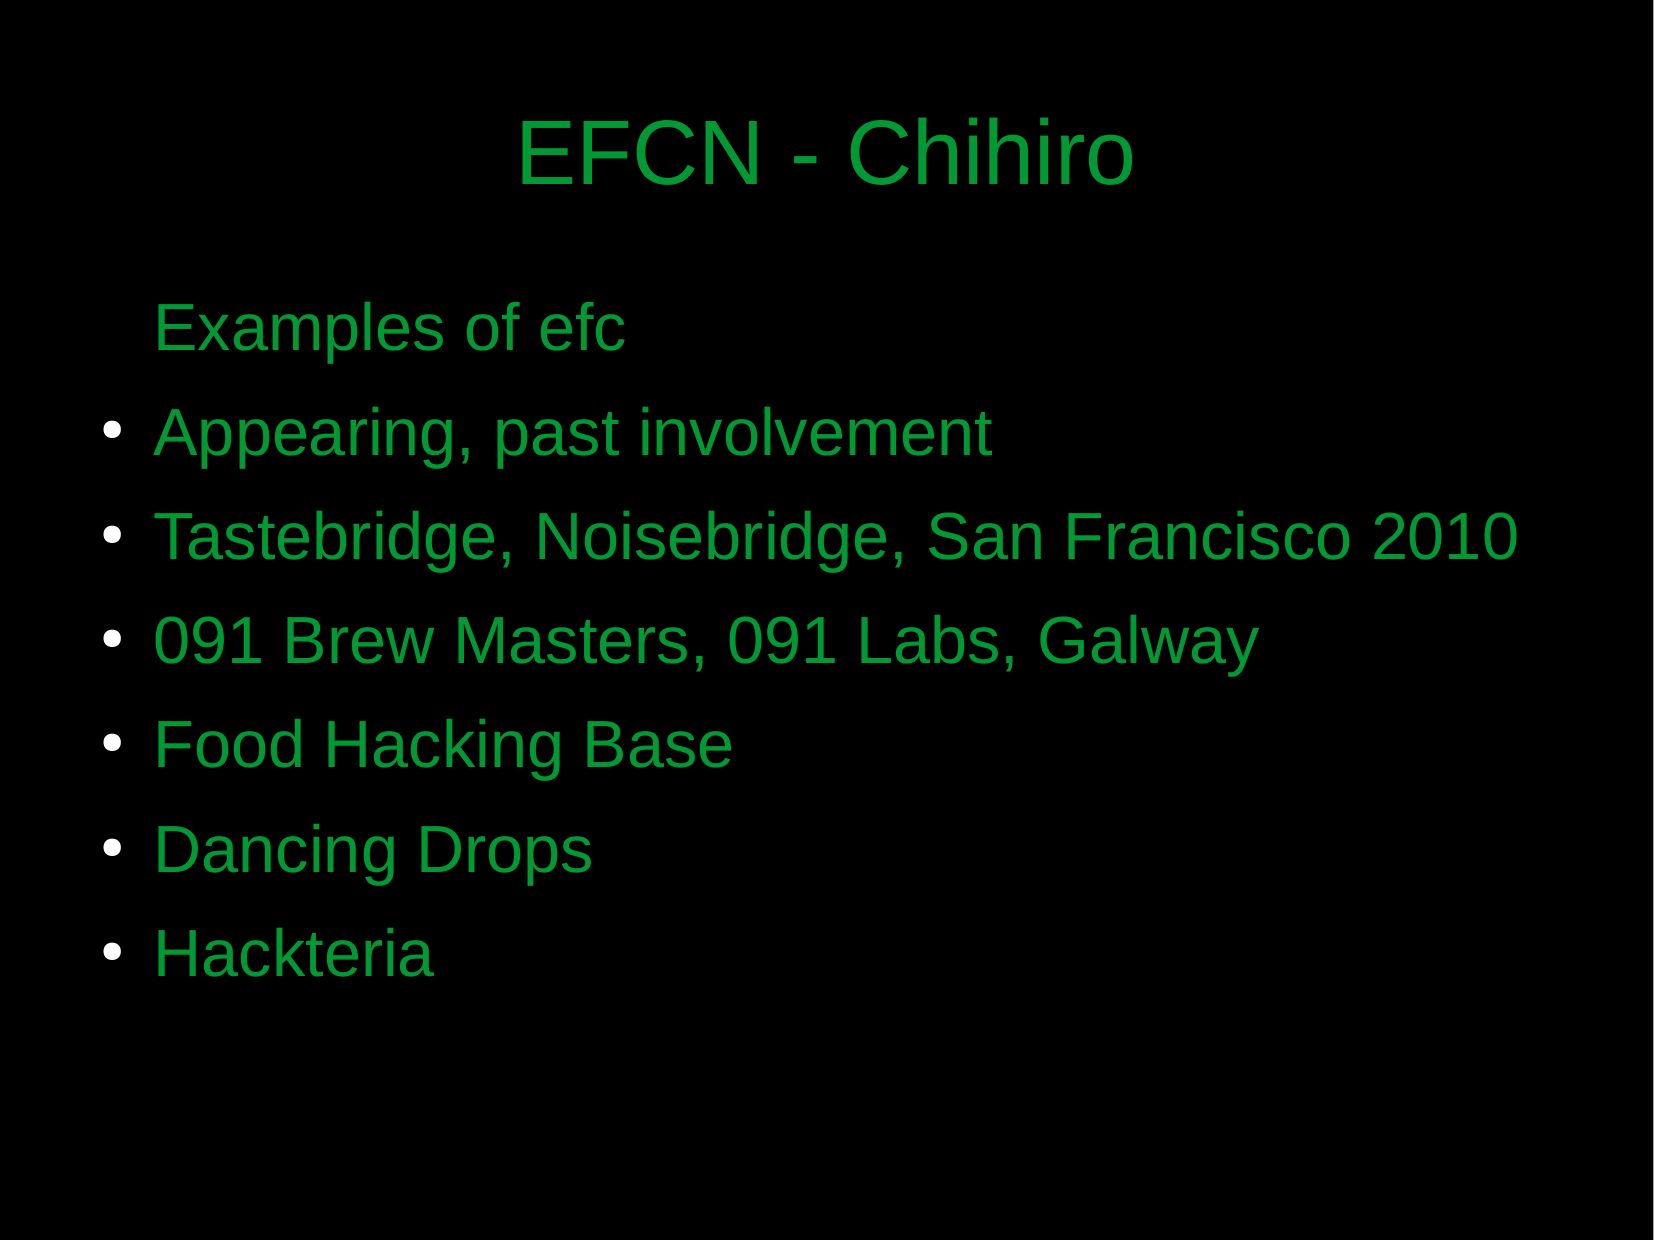

# EFCN - Chihiro
Examples of efc
Appearing, past involvement
Tastebridge, Noisebridge, San Francisco 2010
091 Brew Masters, 091 Labs, Galway
Food Hacking Base
Dancing Drops
Hackteria